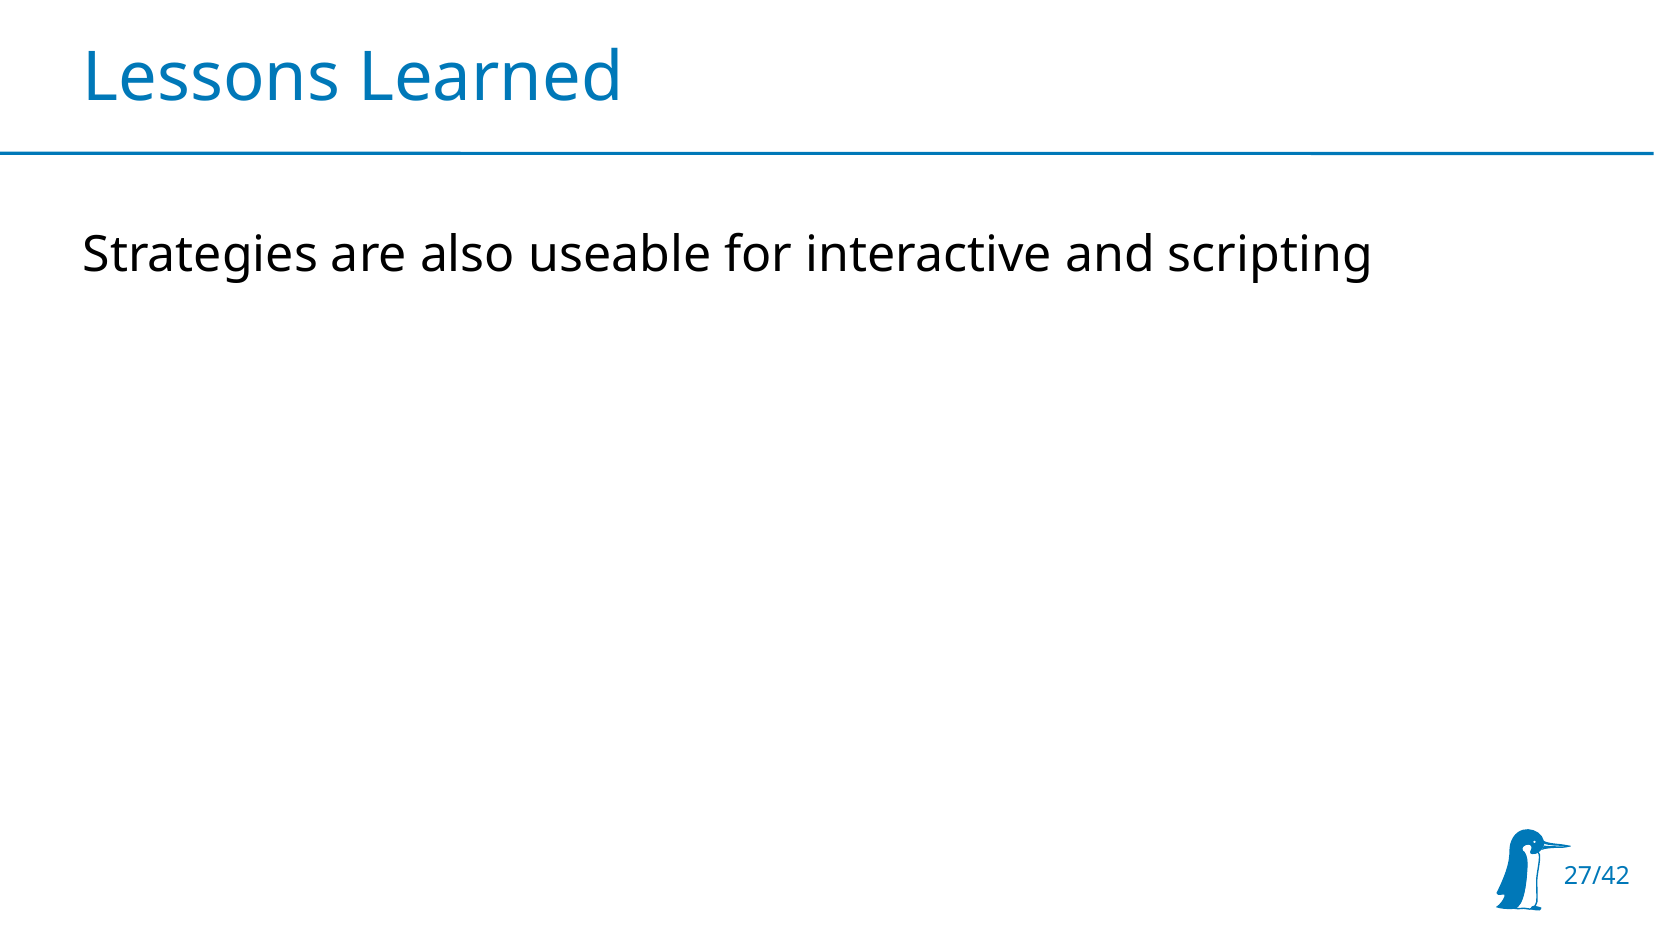

# Lessons Learned
Strategies are also useable for interactive and scripting
27